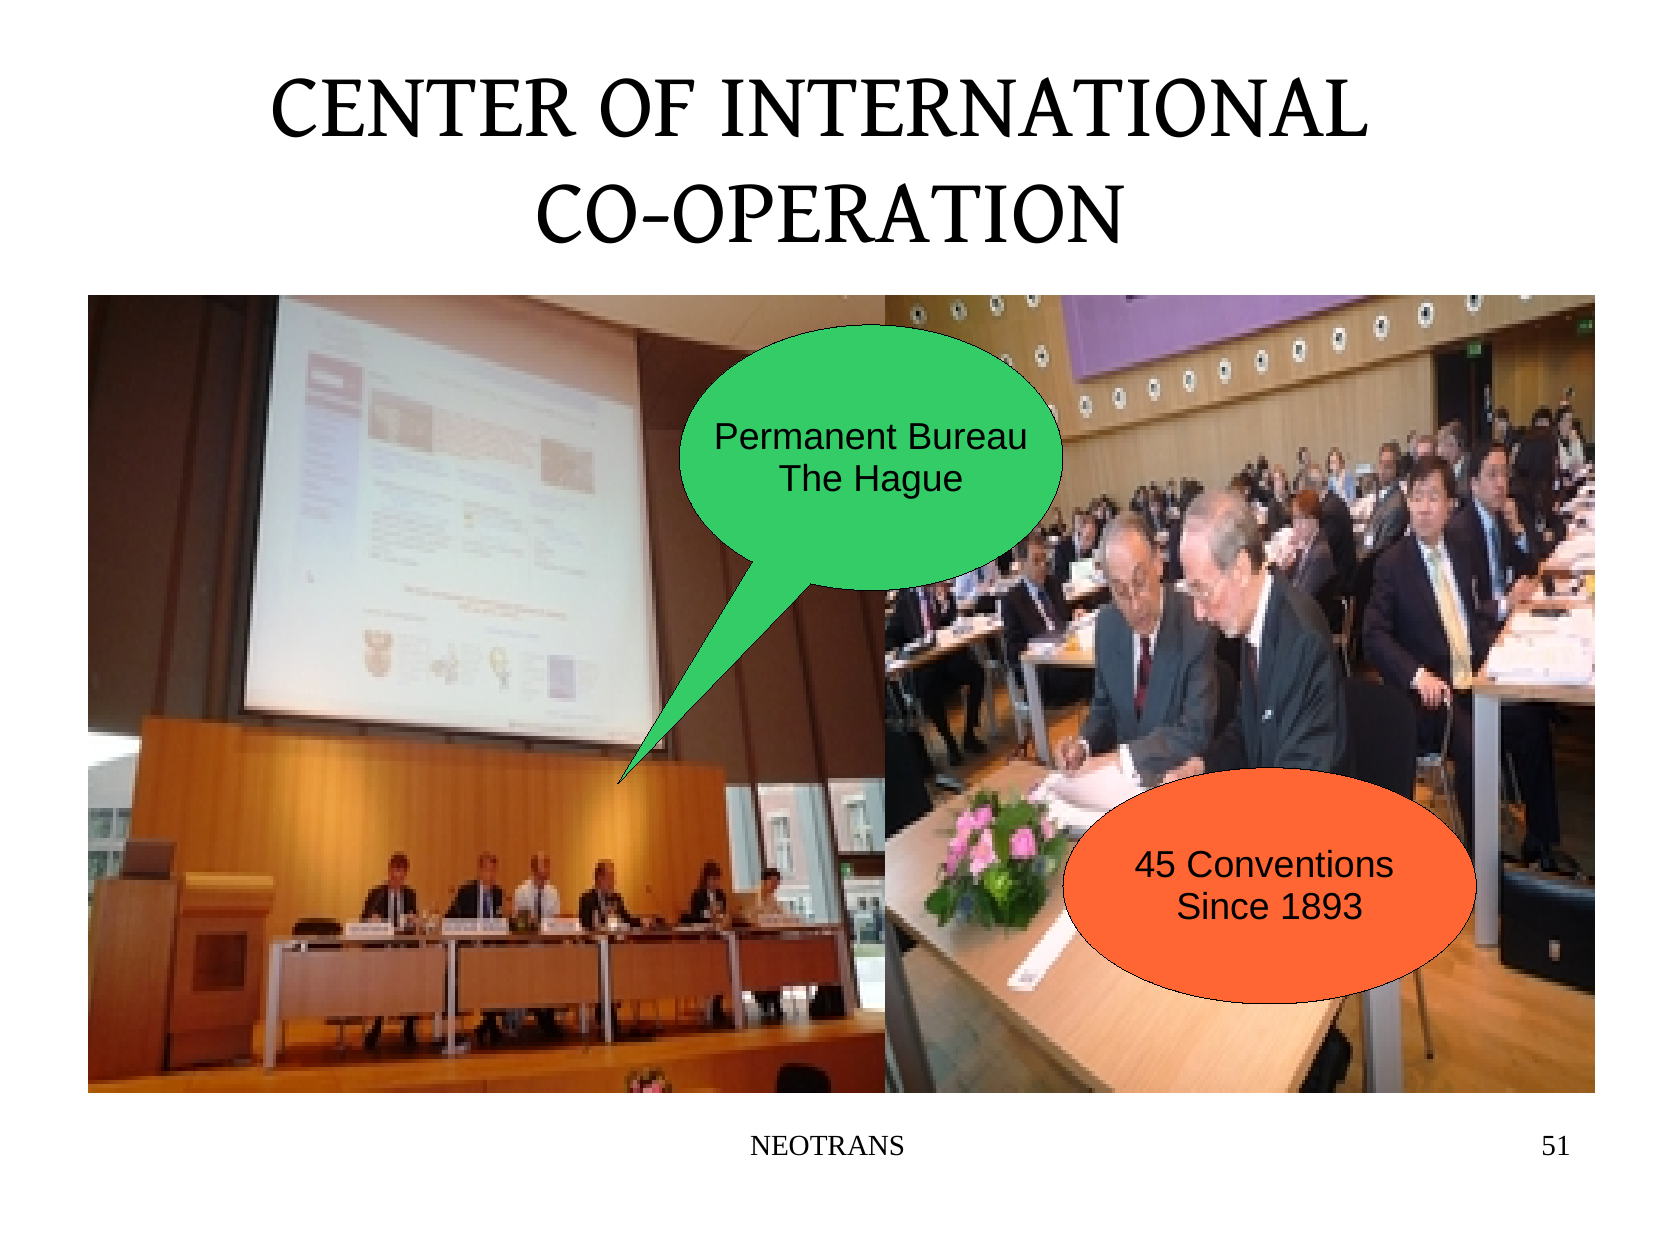

# CENTER OF INTERNATIONAL CO-OPERATION
Permanent Bureau
The Hague
45 Conventions
Since 1893
NEOTRANS
51